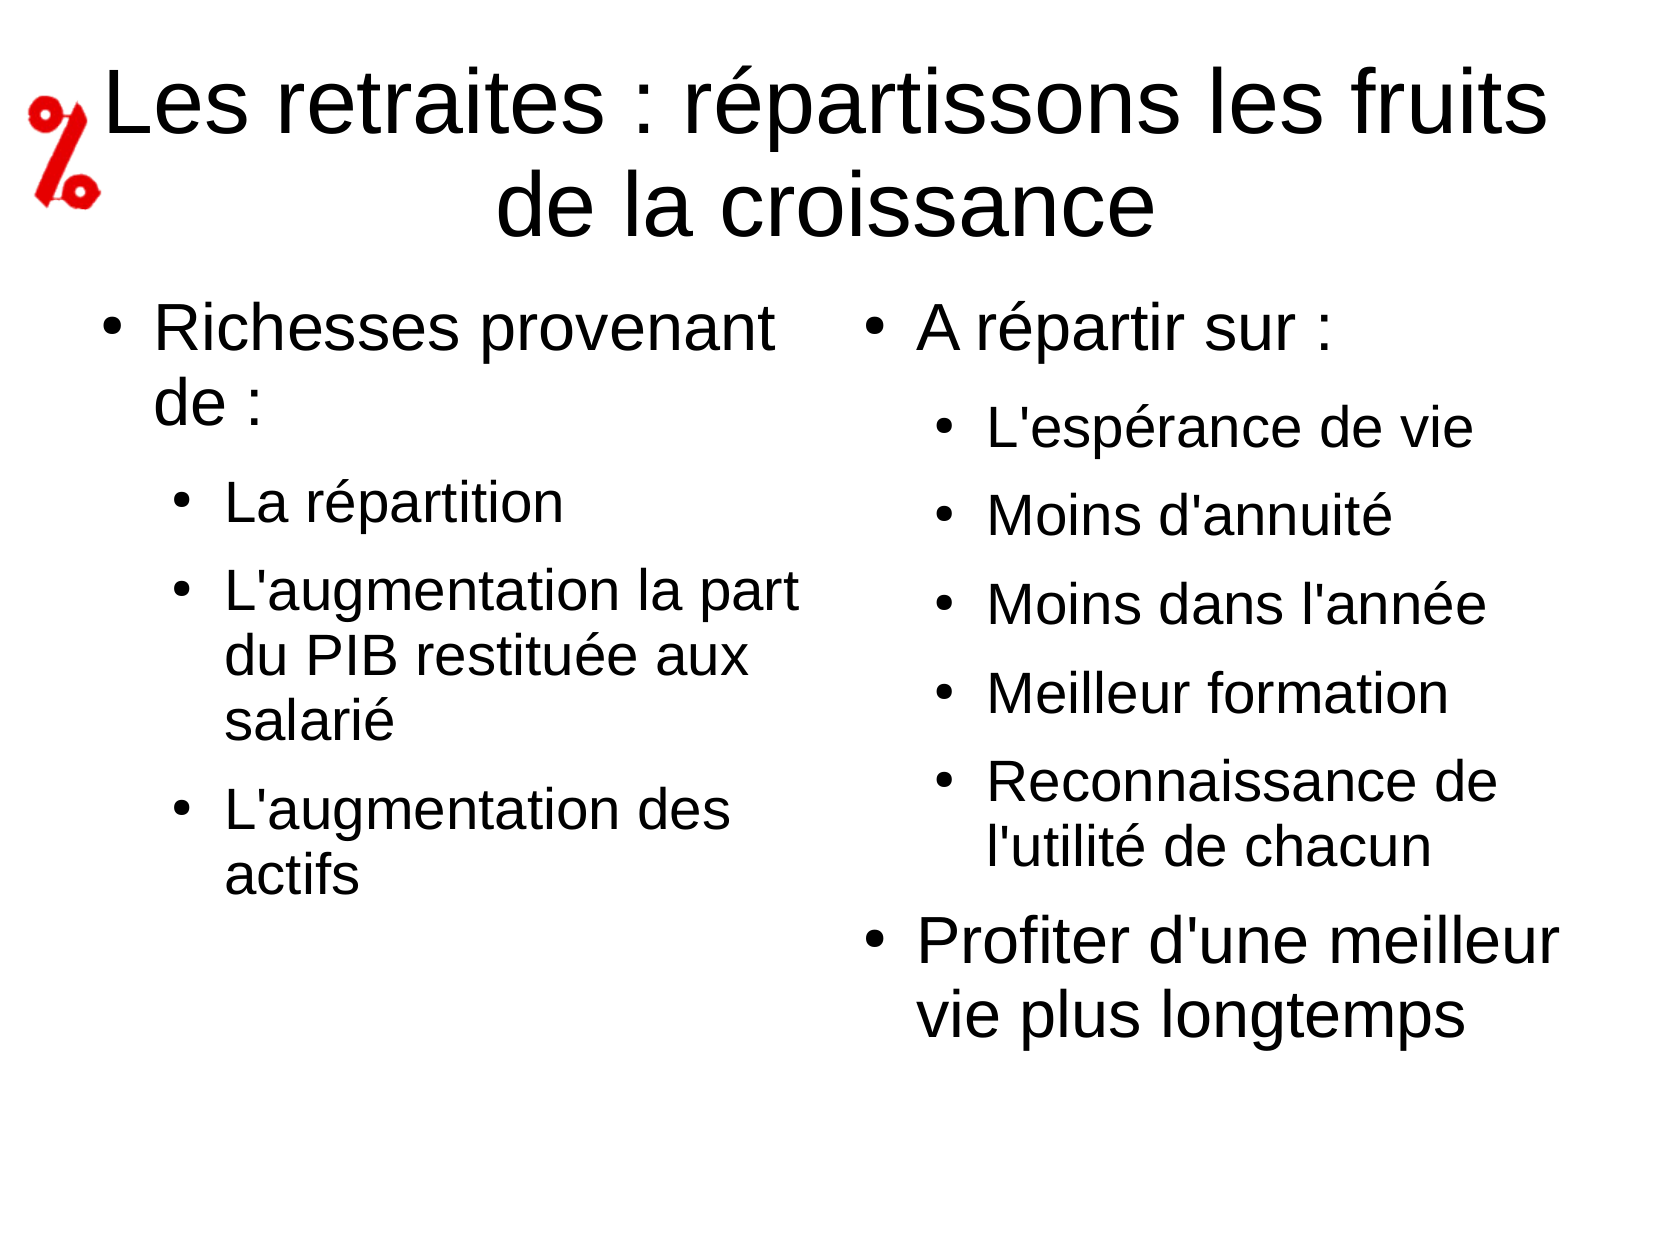

# Les retraites : répartissons les fruits de la croissance
Richesses provenant de :
La répartition
L'augmentation la part du PIB restituée aux salarié
L'augmentation des actifs
A répartir sur :
L'espérance de vie
Moins d'annuité
Moins dans l'année
Meilleur formation
Reconnaissance de l'utilité de chacun
Profiter d'une meilleur vie plus longtemps